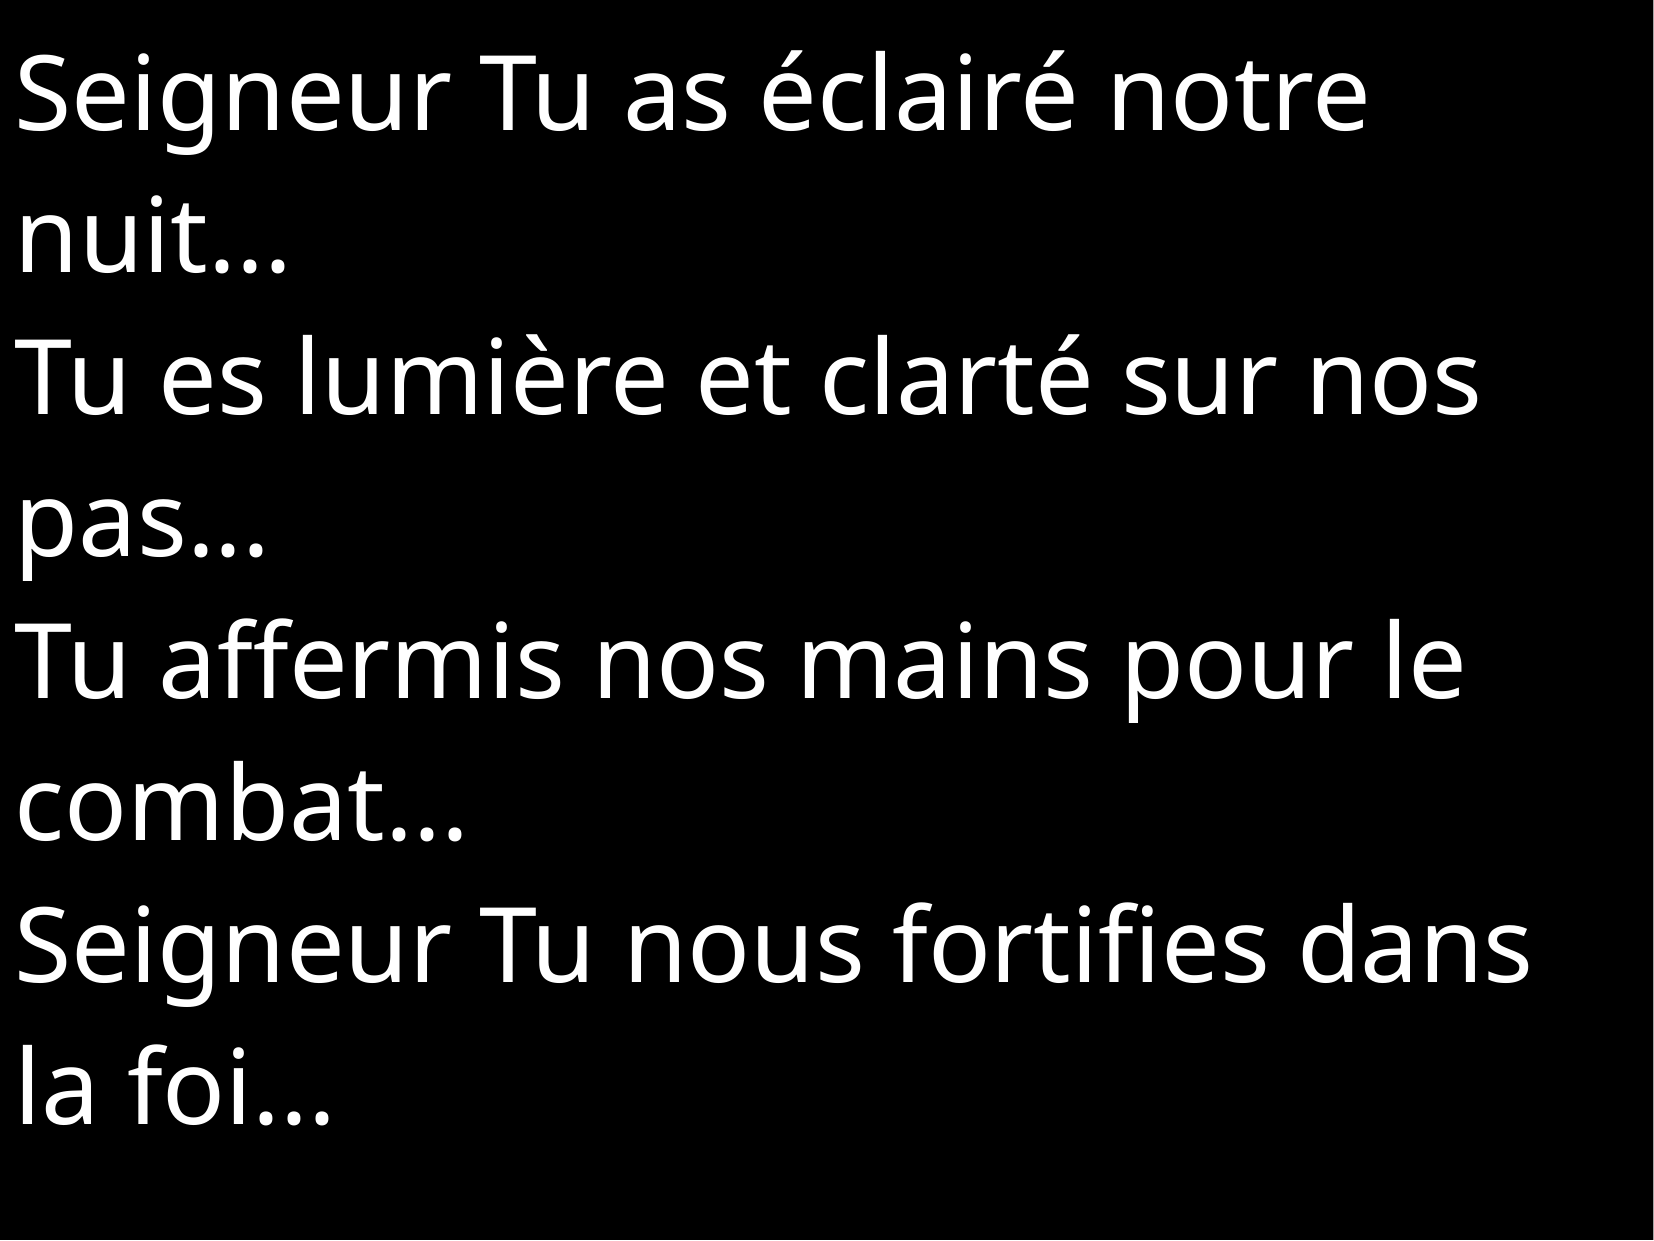

Seigneur Tu as éclairé notre nuit...
Tu es lumière et clarté sur nos pas...
Tu affermis nos mains pour le combat...
Seigneur Tu nous fortifies dans la foi...
.